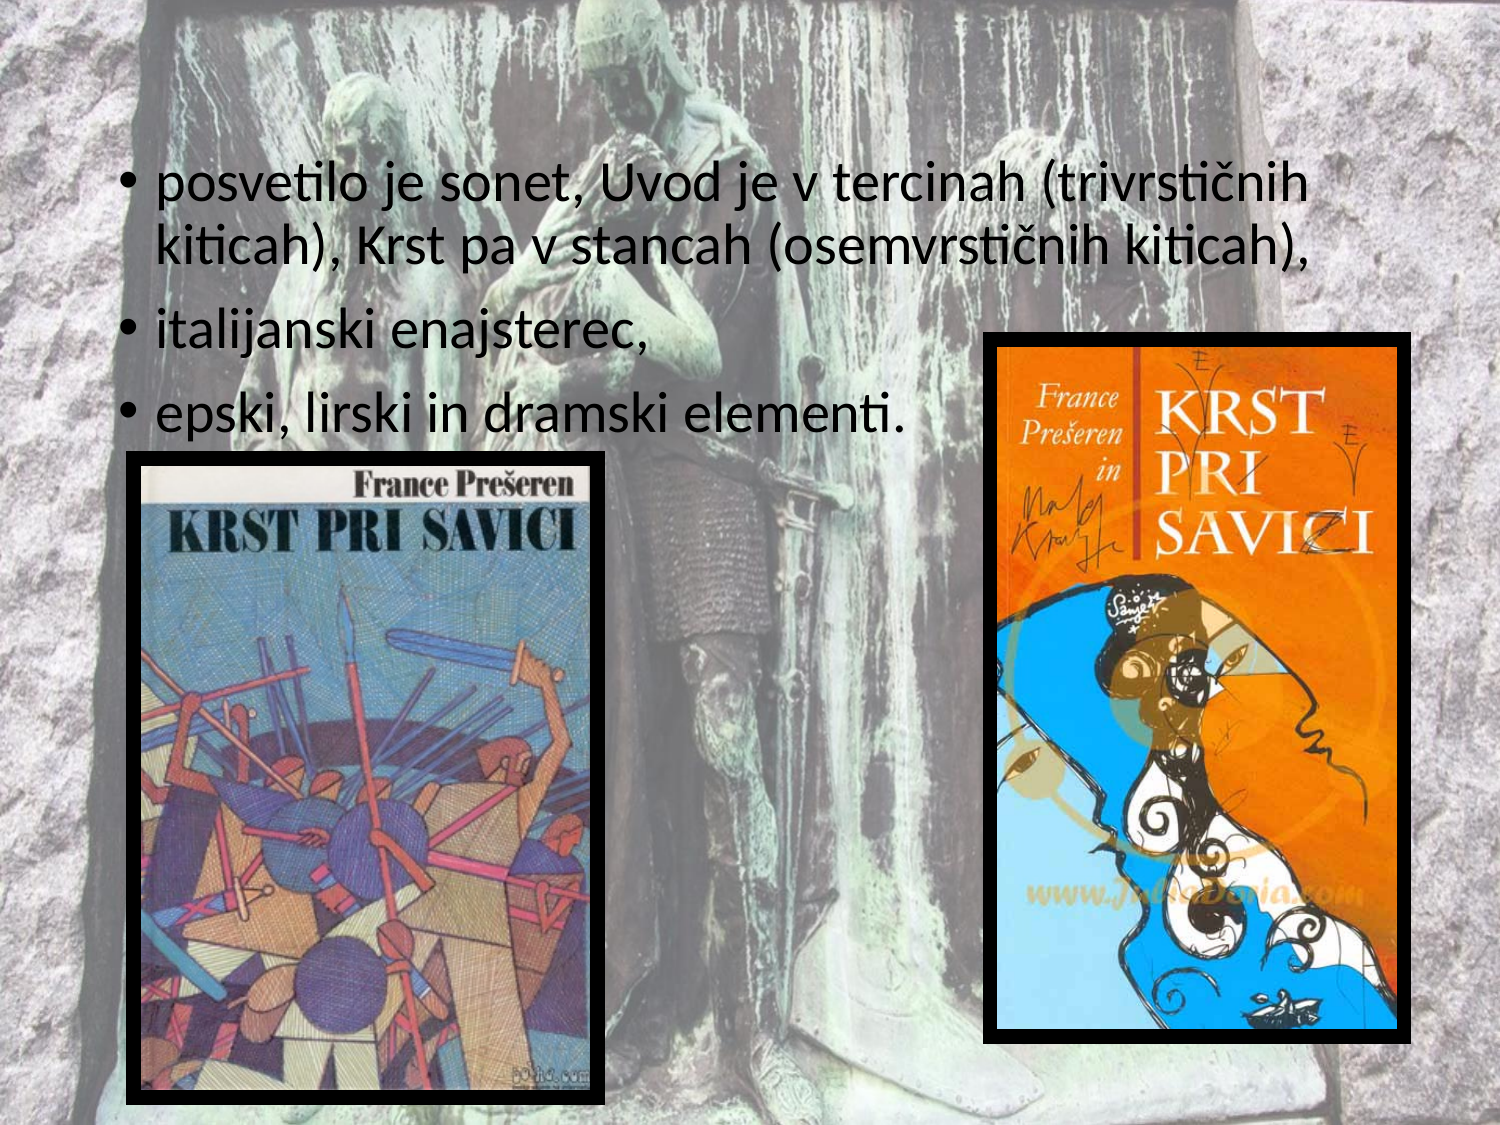

# posvetilo je sonet, Uvod je v tercinah (trivrstičnih kiticah), Krst pa v stancah (osemvrstičnih kiticah),
italijanski enajsterec,
epski, lirski in dramski elementi.